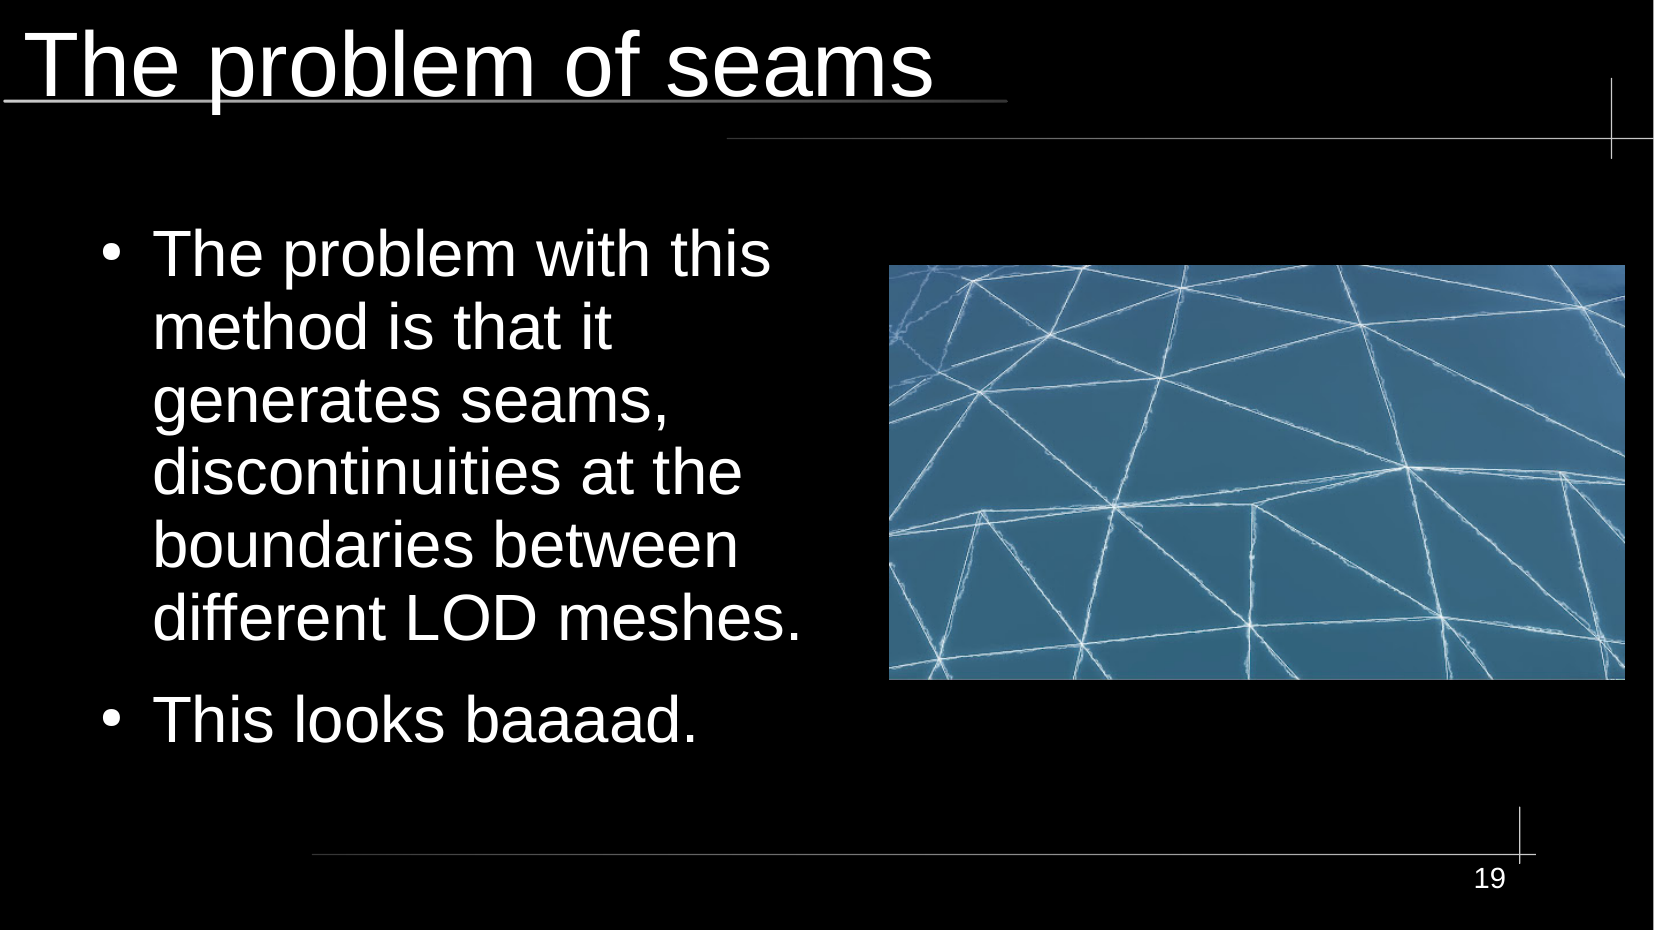

# The problem of seams
The problem with this method is that it generates seams, discontinuities at the boundaries between different LOD meshes.
This looks baaaad.
19